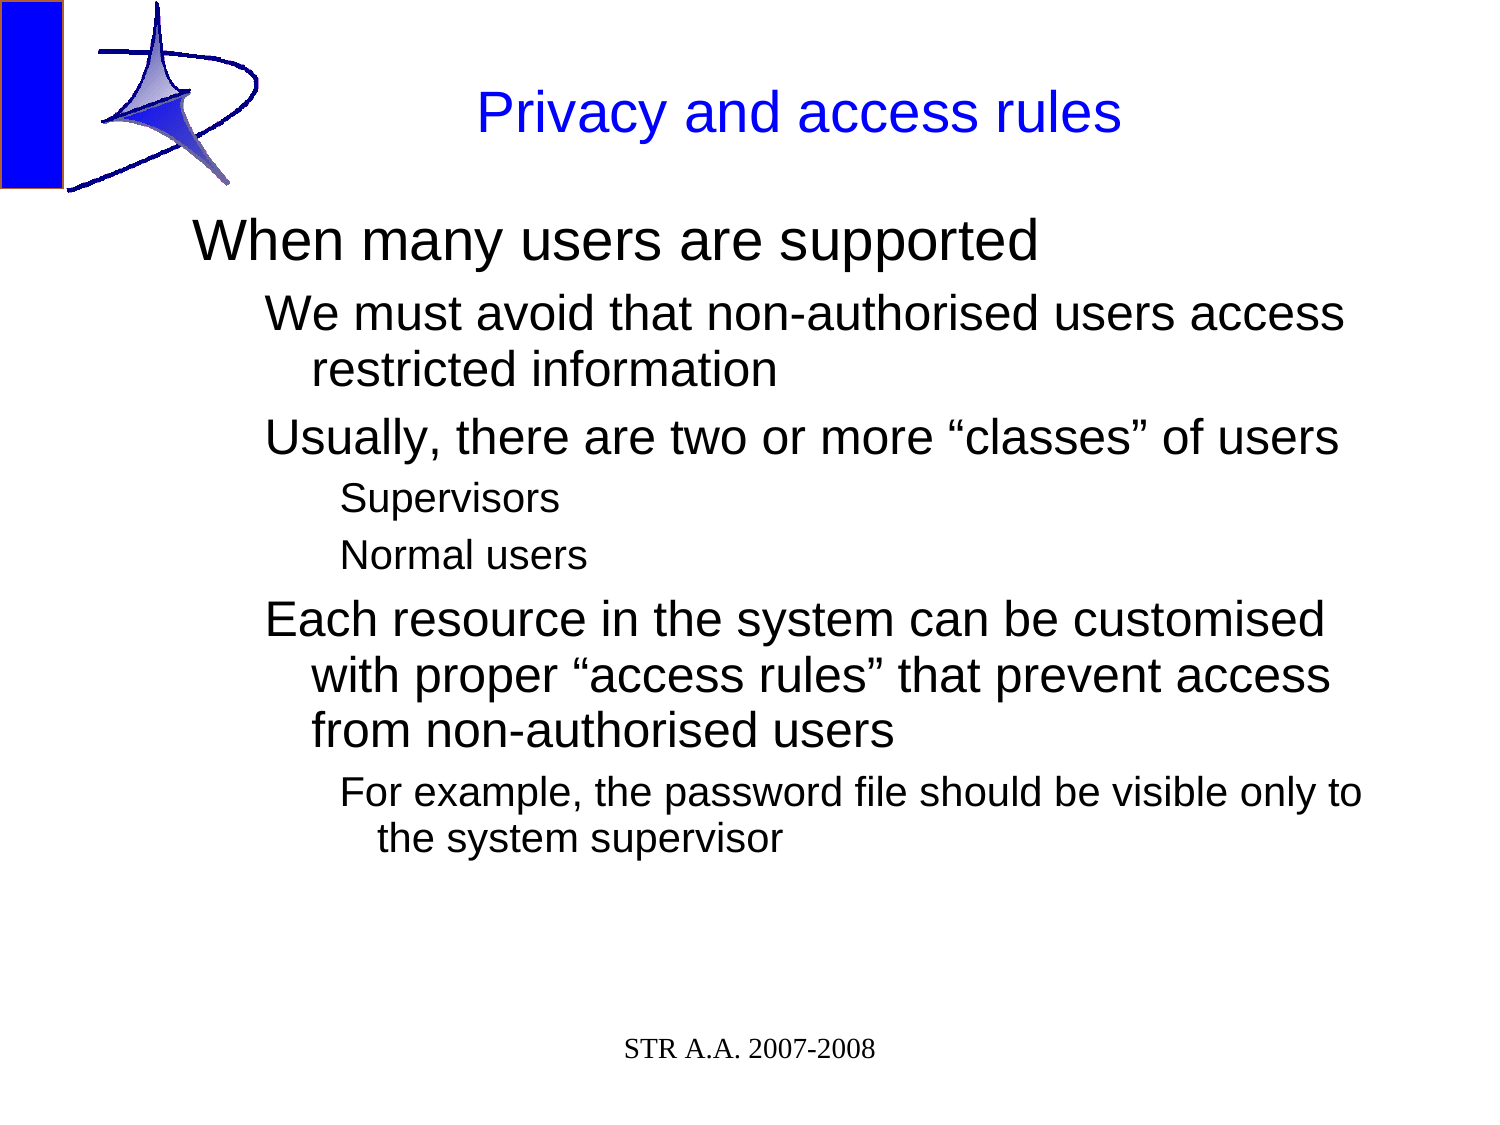

# Privacy and access rules
When many users are supported
We must avoid that non-authorised users access restricted information
Usually, there are two or more “classes” of users
Supervisors
Normal users
Each resource in the system can be customised with proper “access rules” that prevent access from non-authorised users
For example, the password file should be visible only to the system supervisor
STR A.A. 2007-2008